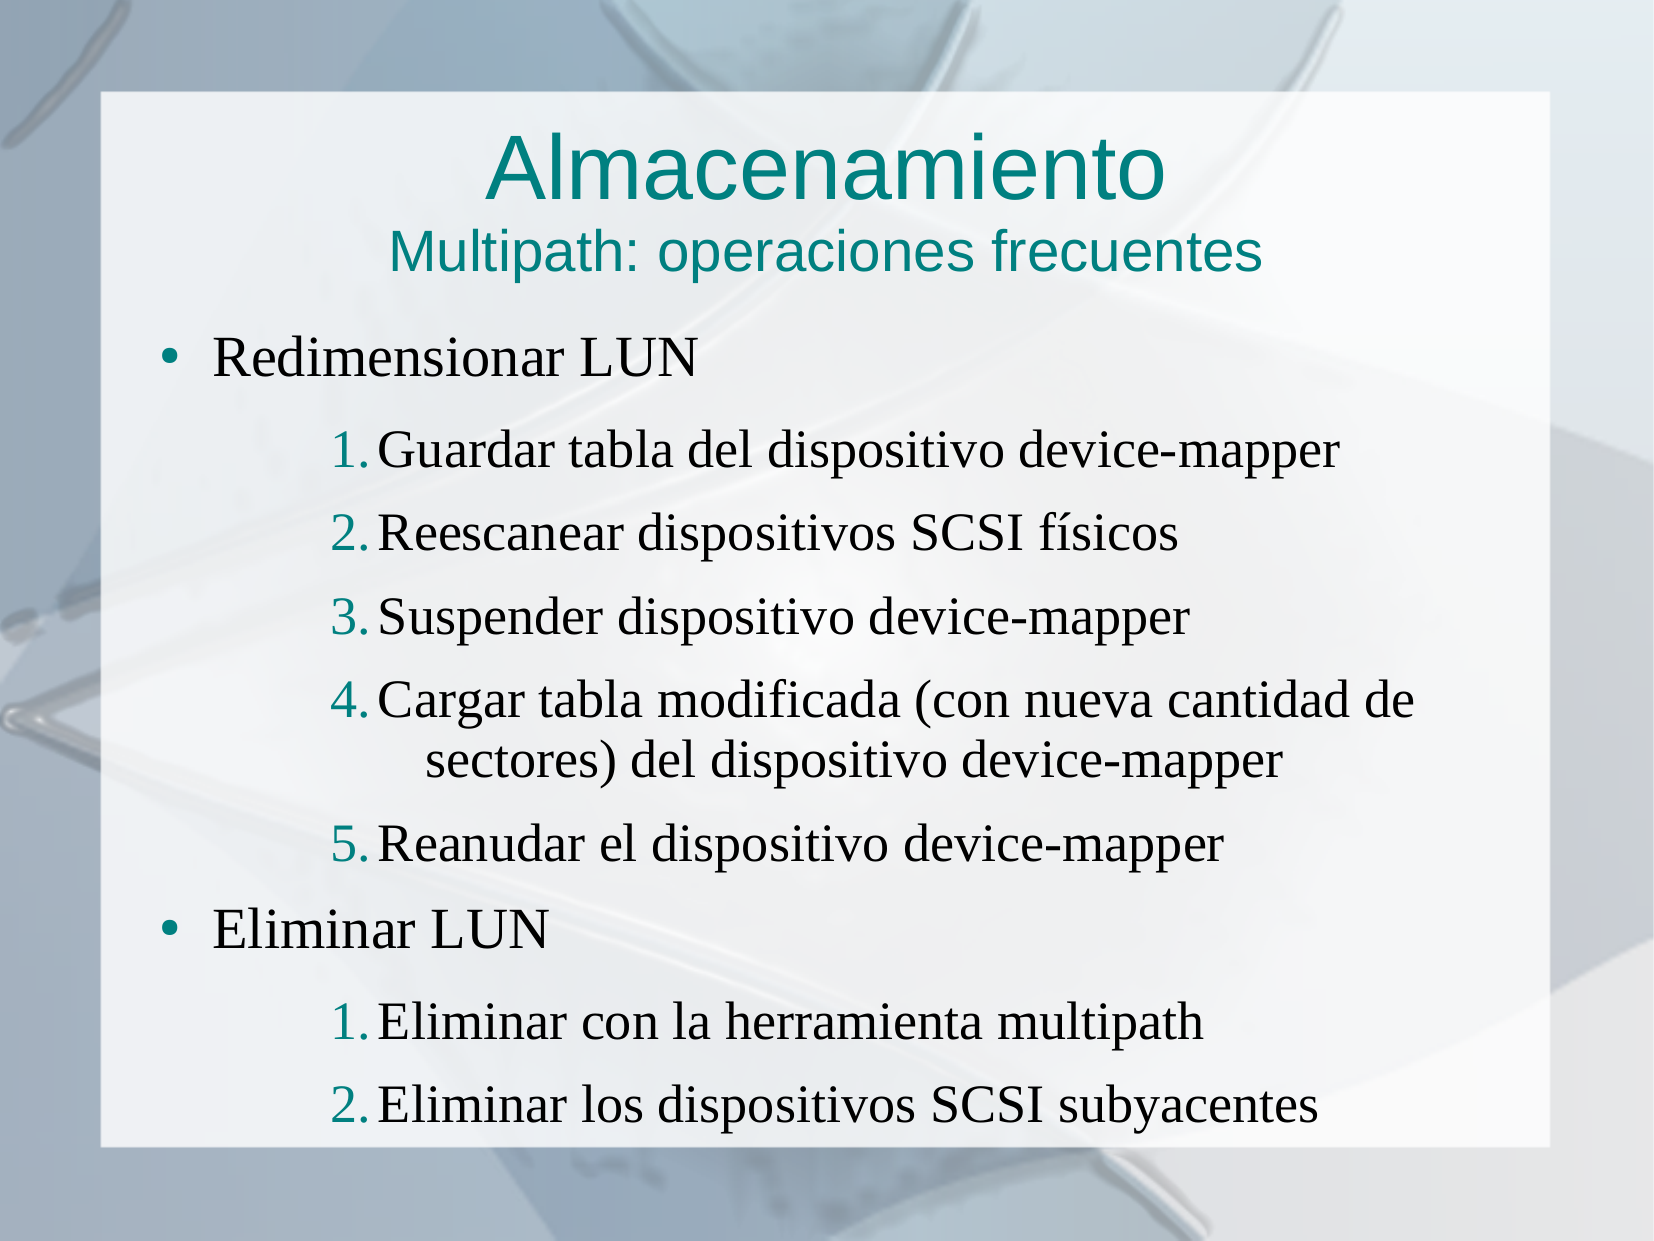

# Almacenamiento Multipath: operaciones frecuentes
Redimensionar LUN
Guardar tabla del dispositivo device-mapper
Reescanear dispositivos SCSI físicos
Suspender dispositivo device-mapper
Cargar tabla modificada (con nueva cantidad de sectores) del dispositivo device-mapper
Reanudar el dispositivo device-mapper
Eliminar LUN
Eliminar con la herramienta multipath
Eliminar los dispositivos SCSI subyacentes